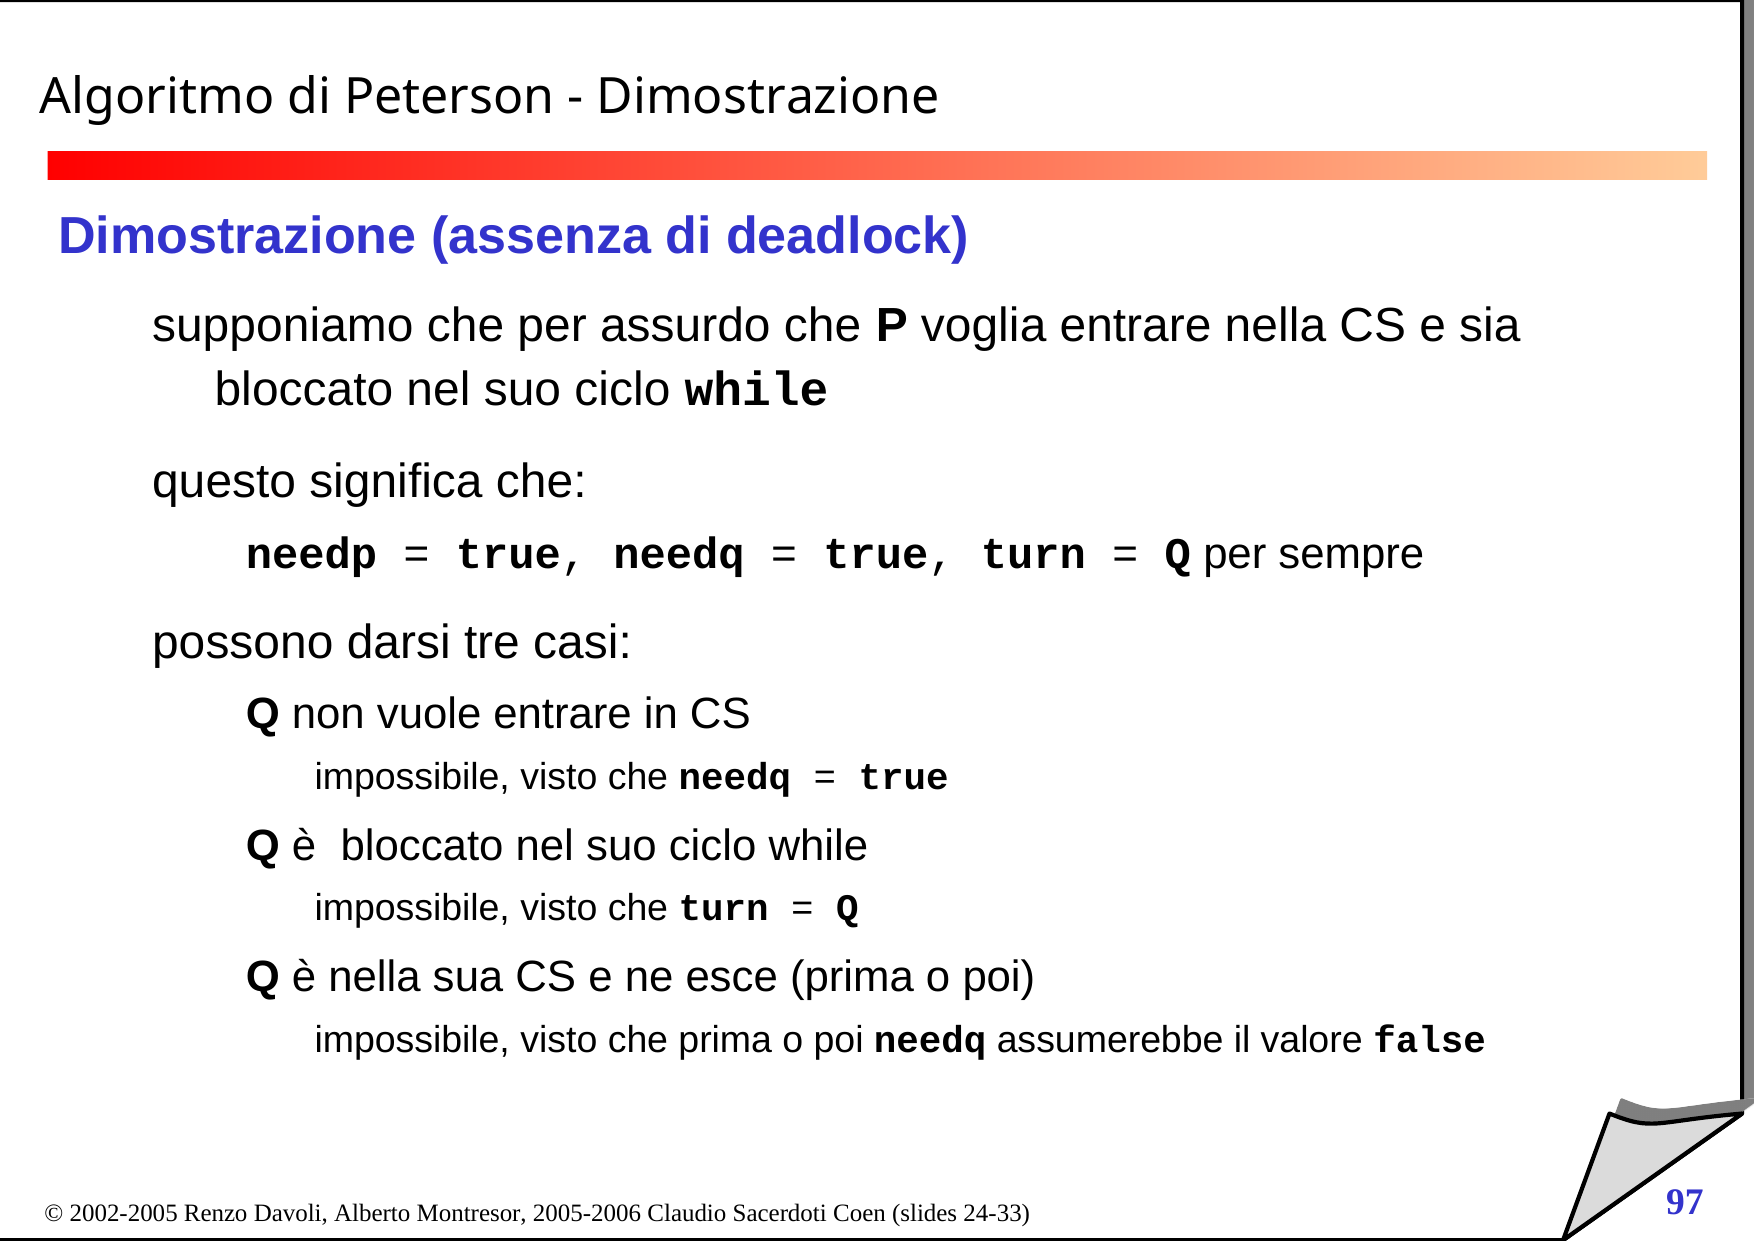

# Algoritmo di Peterson - Dimostrazione
Dimostrazione (assenza di deadlock)
supponiamo che per assurdo che P voglia entrare nella CS e sia bloccato nel suo ciclo while
questo significa che:
needp = true, needq = true, turn = Q per sempre
possono darsi tre casi:
Q non vuole entrare in CS
impossibile, visto che needq = true
Q è bloccato nel suo ciclo while
impossibile, visto che turn = Q
Q è nella sua CS e ne esce (prima o poi)
impossibile, visto che prima o poi needq assumerebbe il valore false